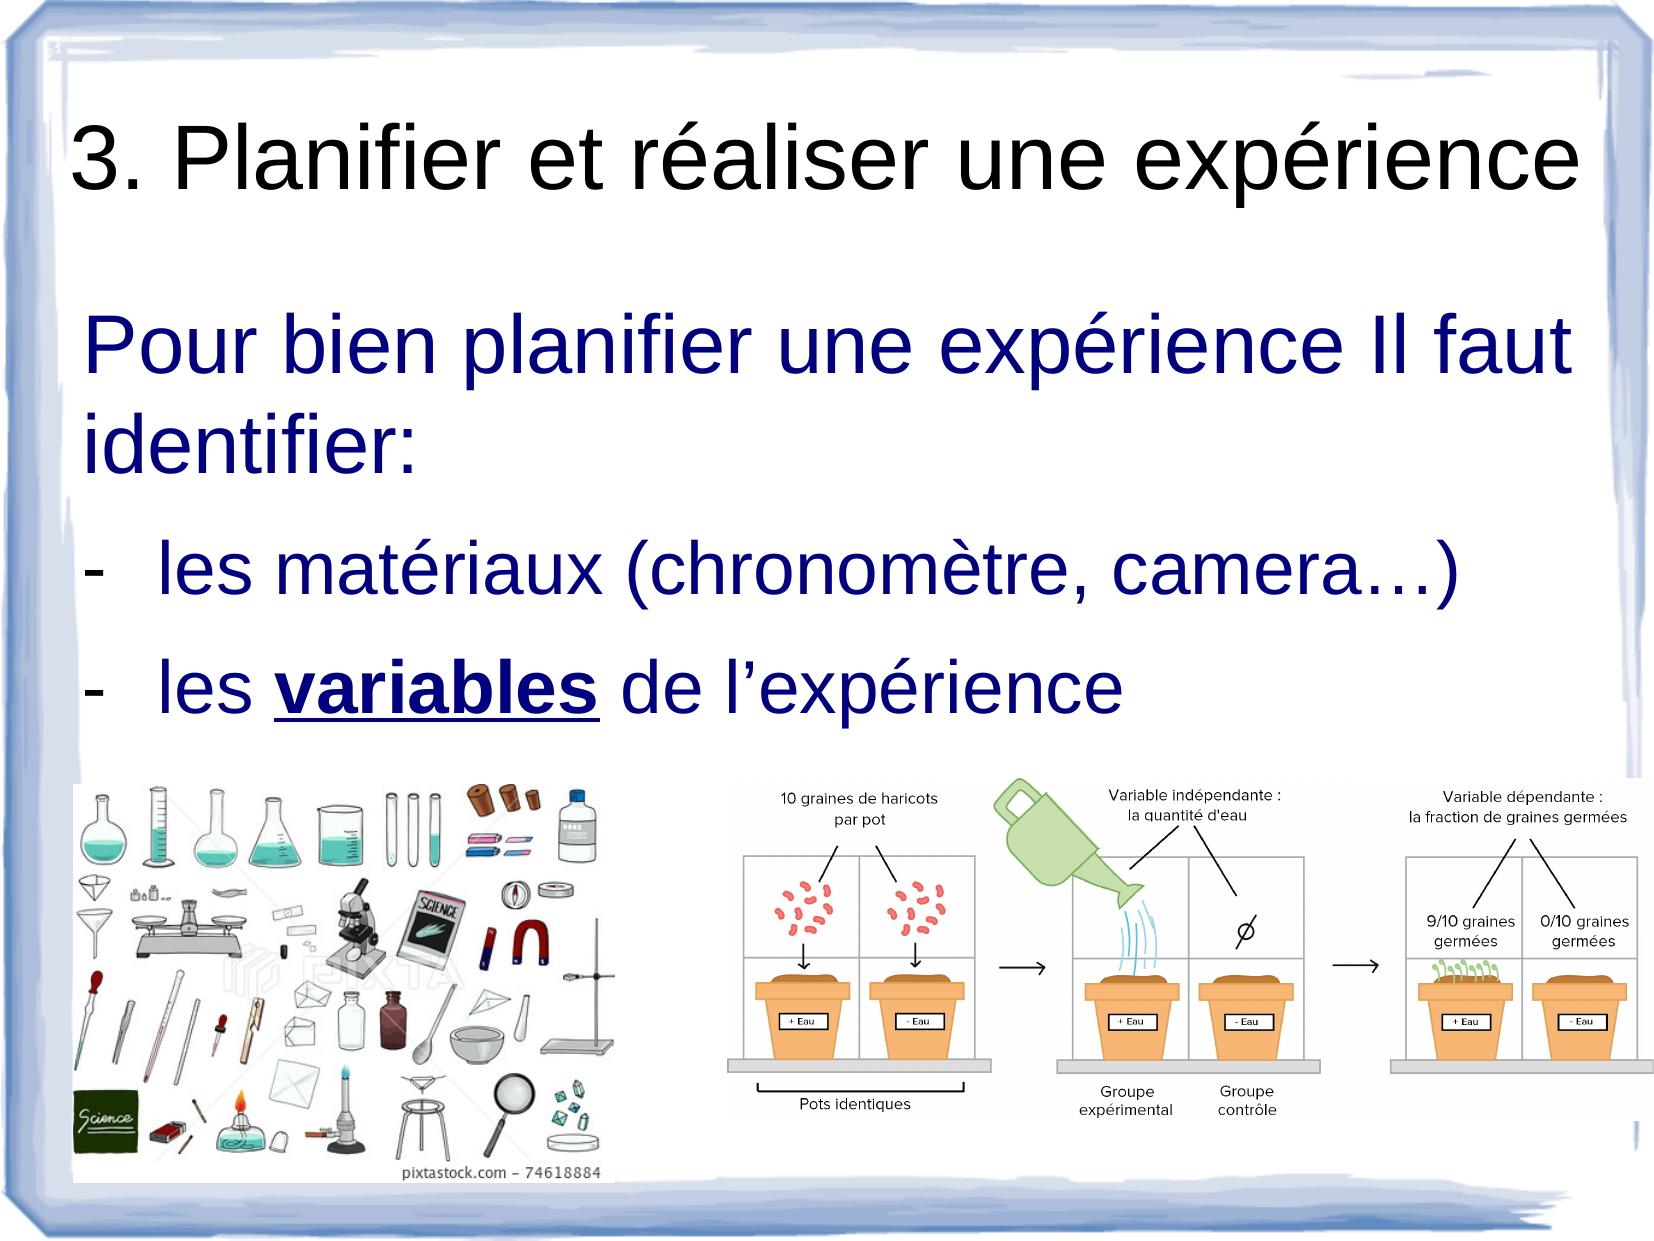

# 3. Planifier et réaliser une expérience
Pour bien planifier une expérience Il faut identifier:
les matériaux (chronomètre, camera…)
les variables de l’expérience